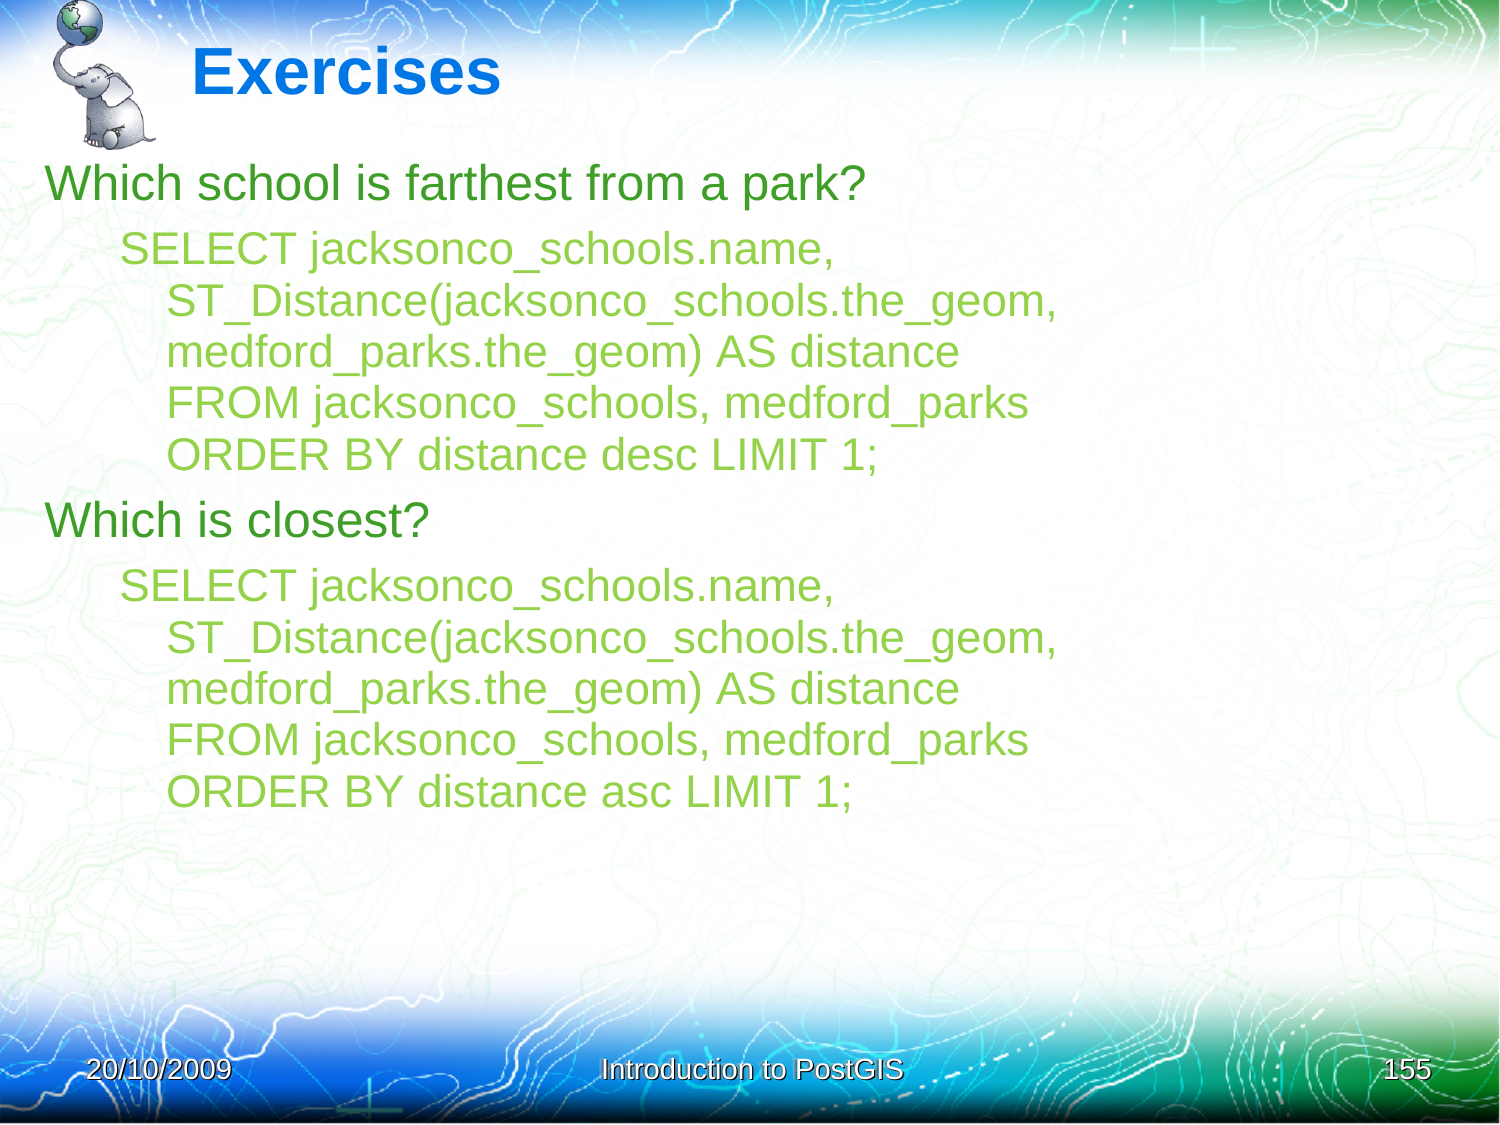

# Exercises
Which school is farthest from a park?
SELECT jacksonco_schools.name, ST_Distance(jacksonco_schools.the_geom, medford_parks.the_geom) AS distance
FROM jacksonco_schools, medford_parks
ORDER BY distance desc LIMIT 1;
Which is closest?
SELECT jacksonco_schools.name, ST_Distance(jacksonco_schools.the_geom, medford_parks.the_geom) AS distance
FROM jacksonco_schools, medford_parks
ORDER BY distance asc LIMIT 1;
20/10/2009
Introduction to PostGIS
155